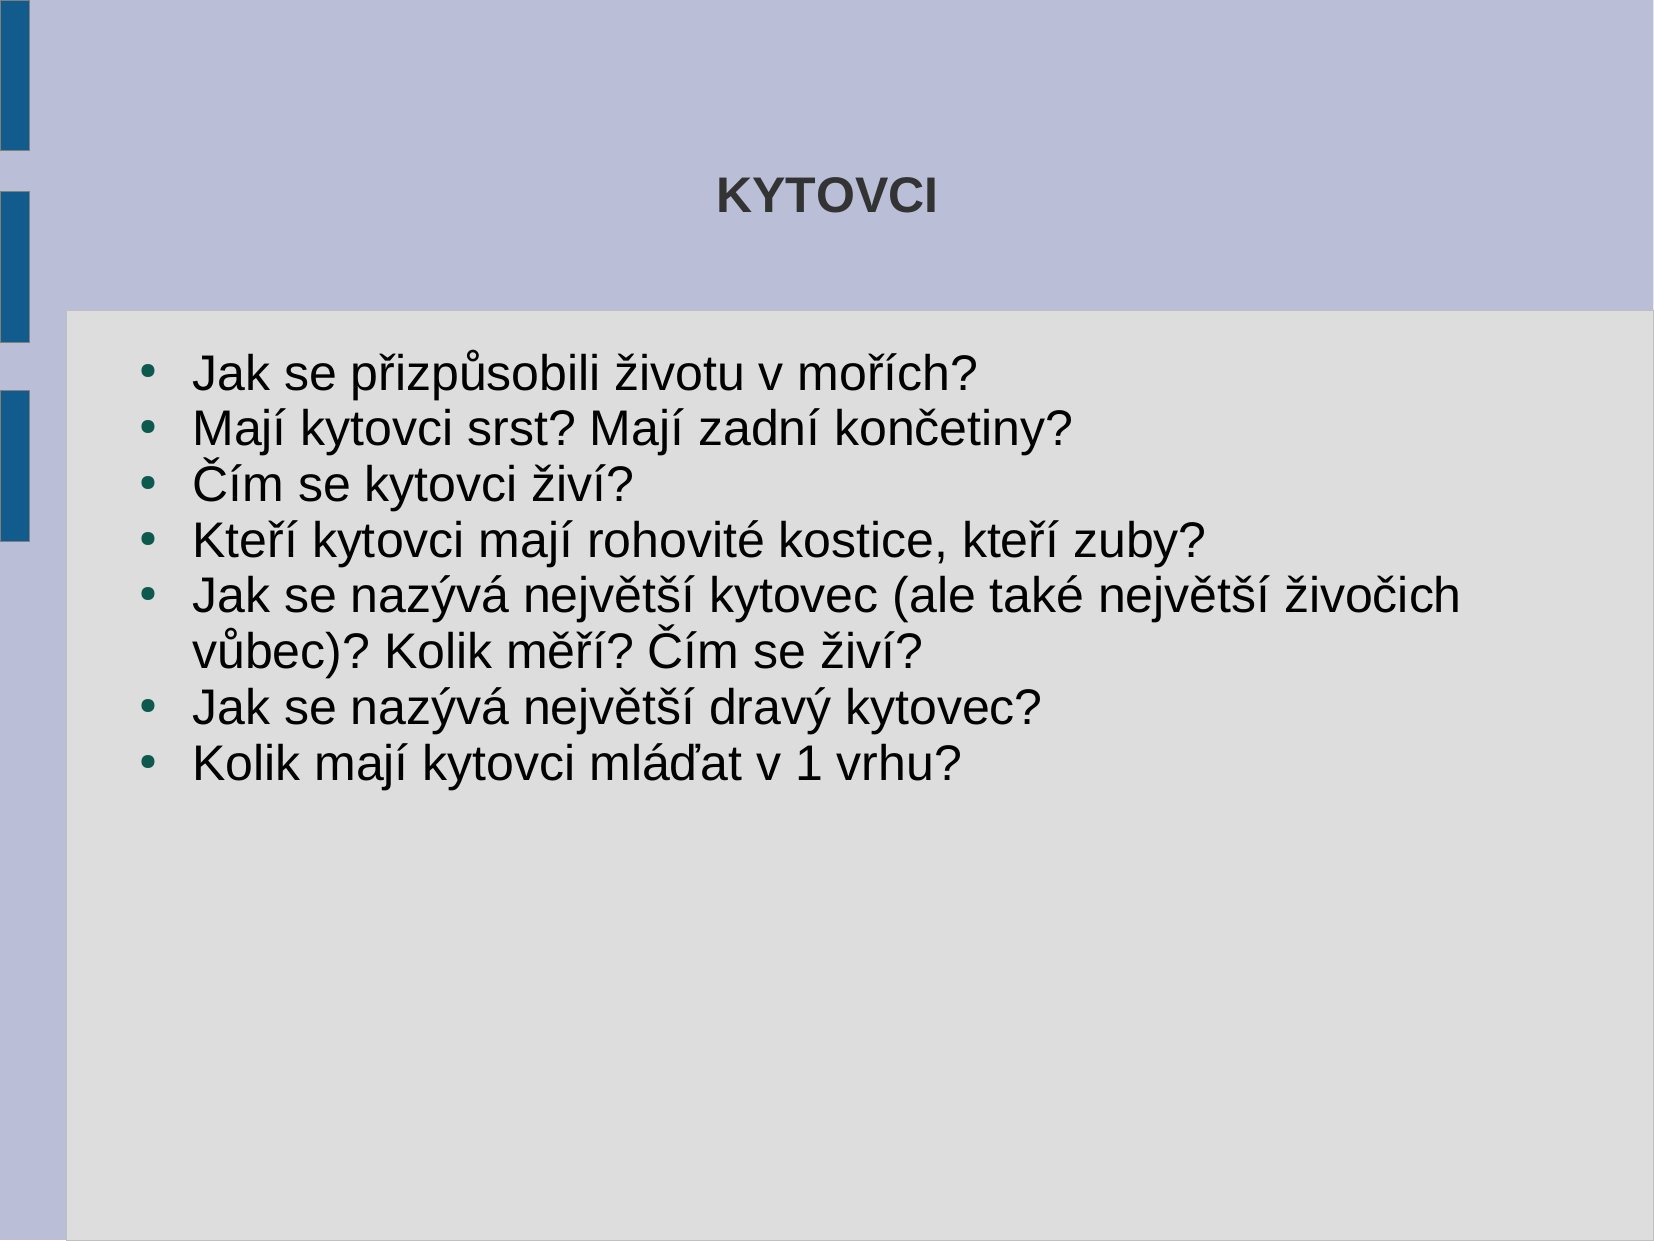

# KYTOVCI
Jak se přizpůsobili životu v mořích?
Mají kytovci srst? Mají zadní končetiny?
Čím se kytovci živí?
Kteří kytovci mají rohovité kostice, kteří zuby?
Jak se nazývá největší kytovec (ale také největší živočich vůbec)? Kolik měří? Čím se živí?
Jak se nazývá největší dravý kytovec?
Kolik mají kytovci mláďat v 1 vrhu?